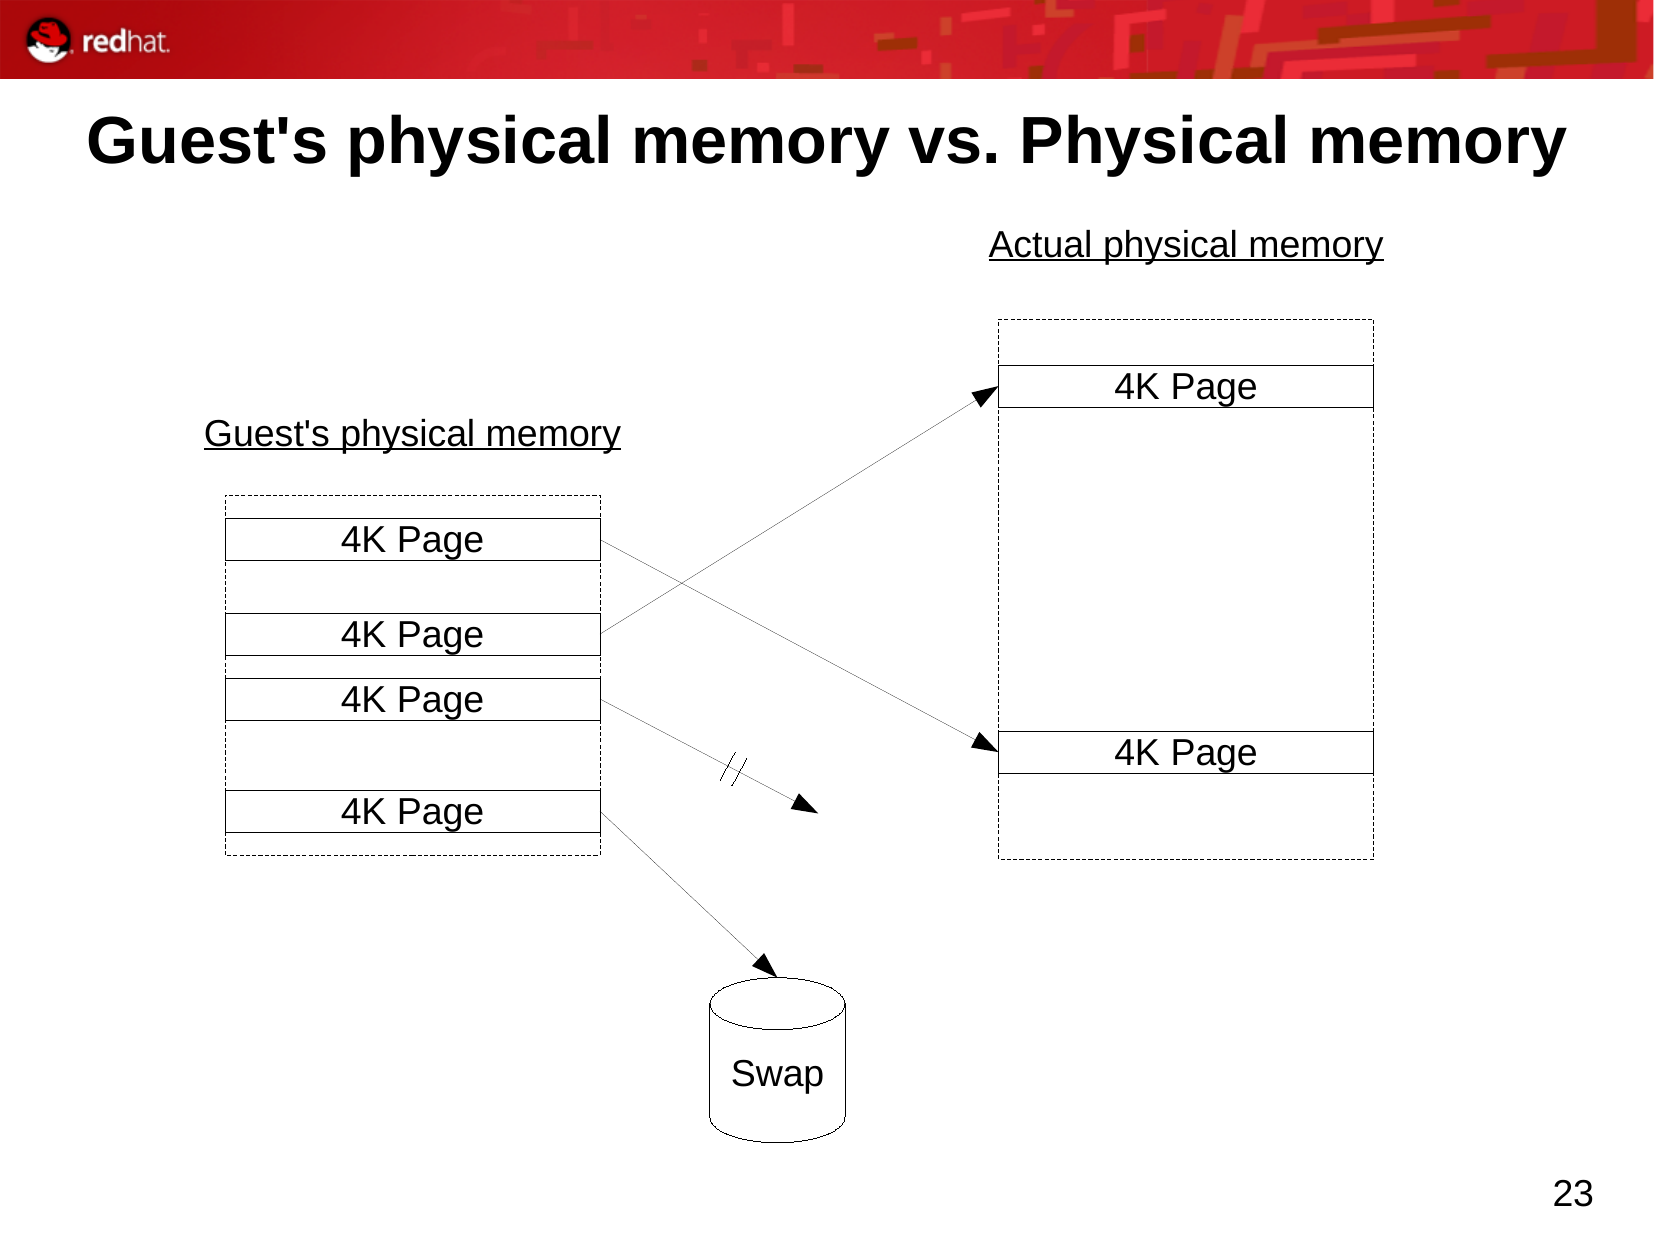

# Guest's physical memory vs. Physical memory
Actual physical memory
4K Page
Guest's physical memory
4K Page
4K Page
4K Page
4K Page
4K Page
Swap